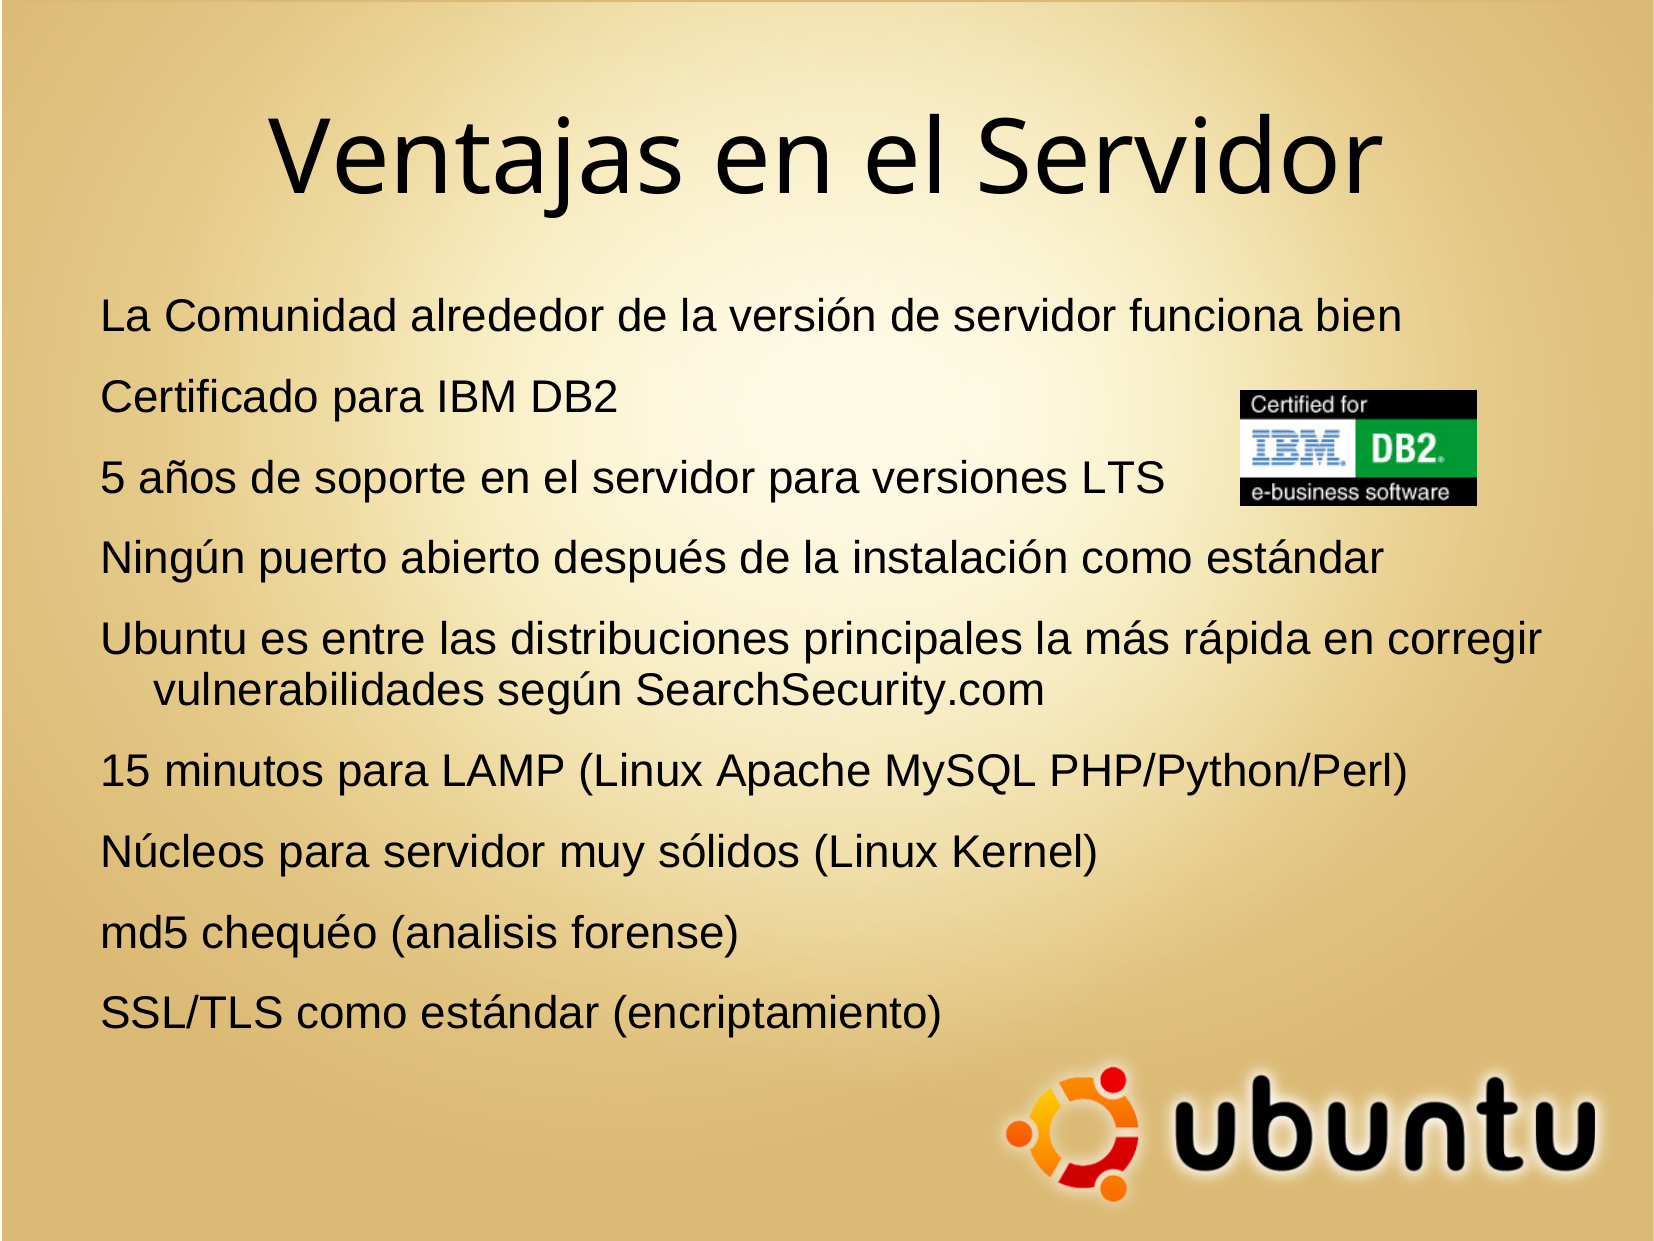

# Ventajas en el Servidor
La Comunidad alrededor de la versión de servidor funciona bien
Certificado para IBM DB2
5 años de soporte en el servidor para versiones LTS
Ningún puerto abierto después de la instalación como estándar
Ubuntu es entre las distribuciones principales la más rápida en corregir vulnerabilidades según SearchSecurity.com
15 minutos para LAMP (Linux Apache MySQL PHP/Python/Perl)
Núcleos para servidor muy sólidos (Linux Kernel)
md5 chequéo (analisis forense)
SSL/TLS como estándar (encriptamiento)